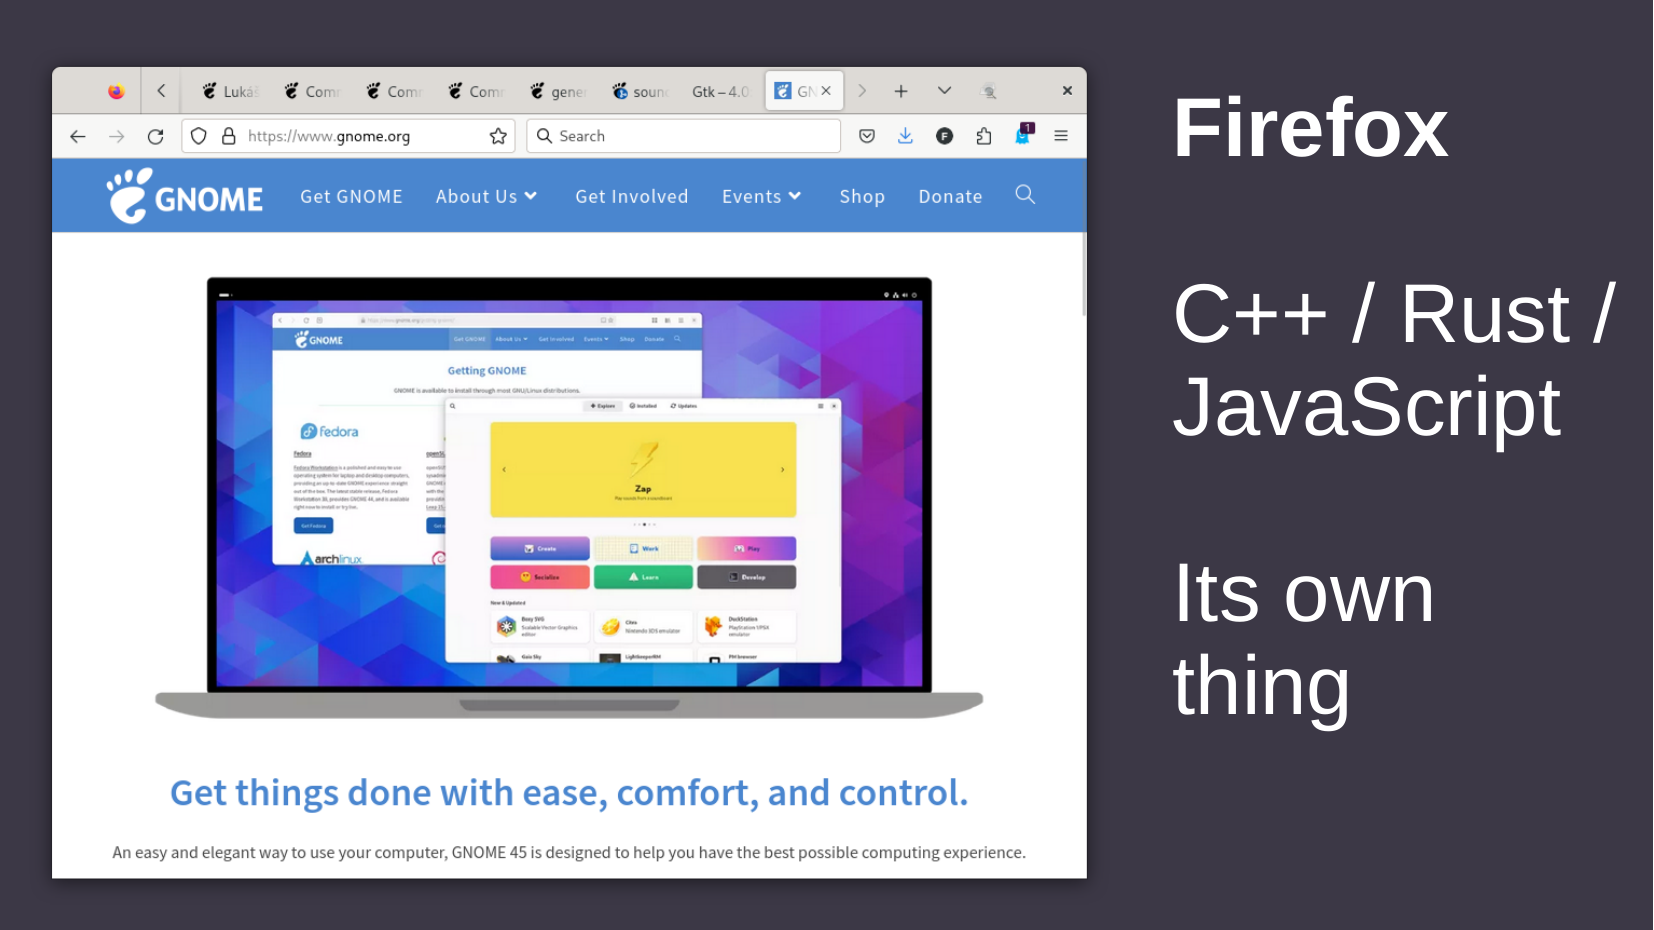

Firefox
C++ / Rust / JavaScript
Its own thing